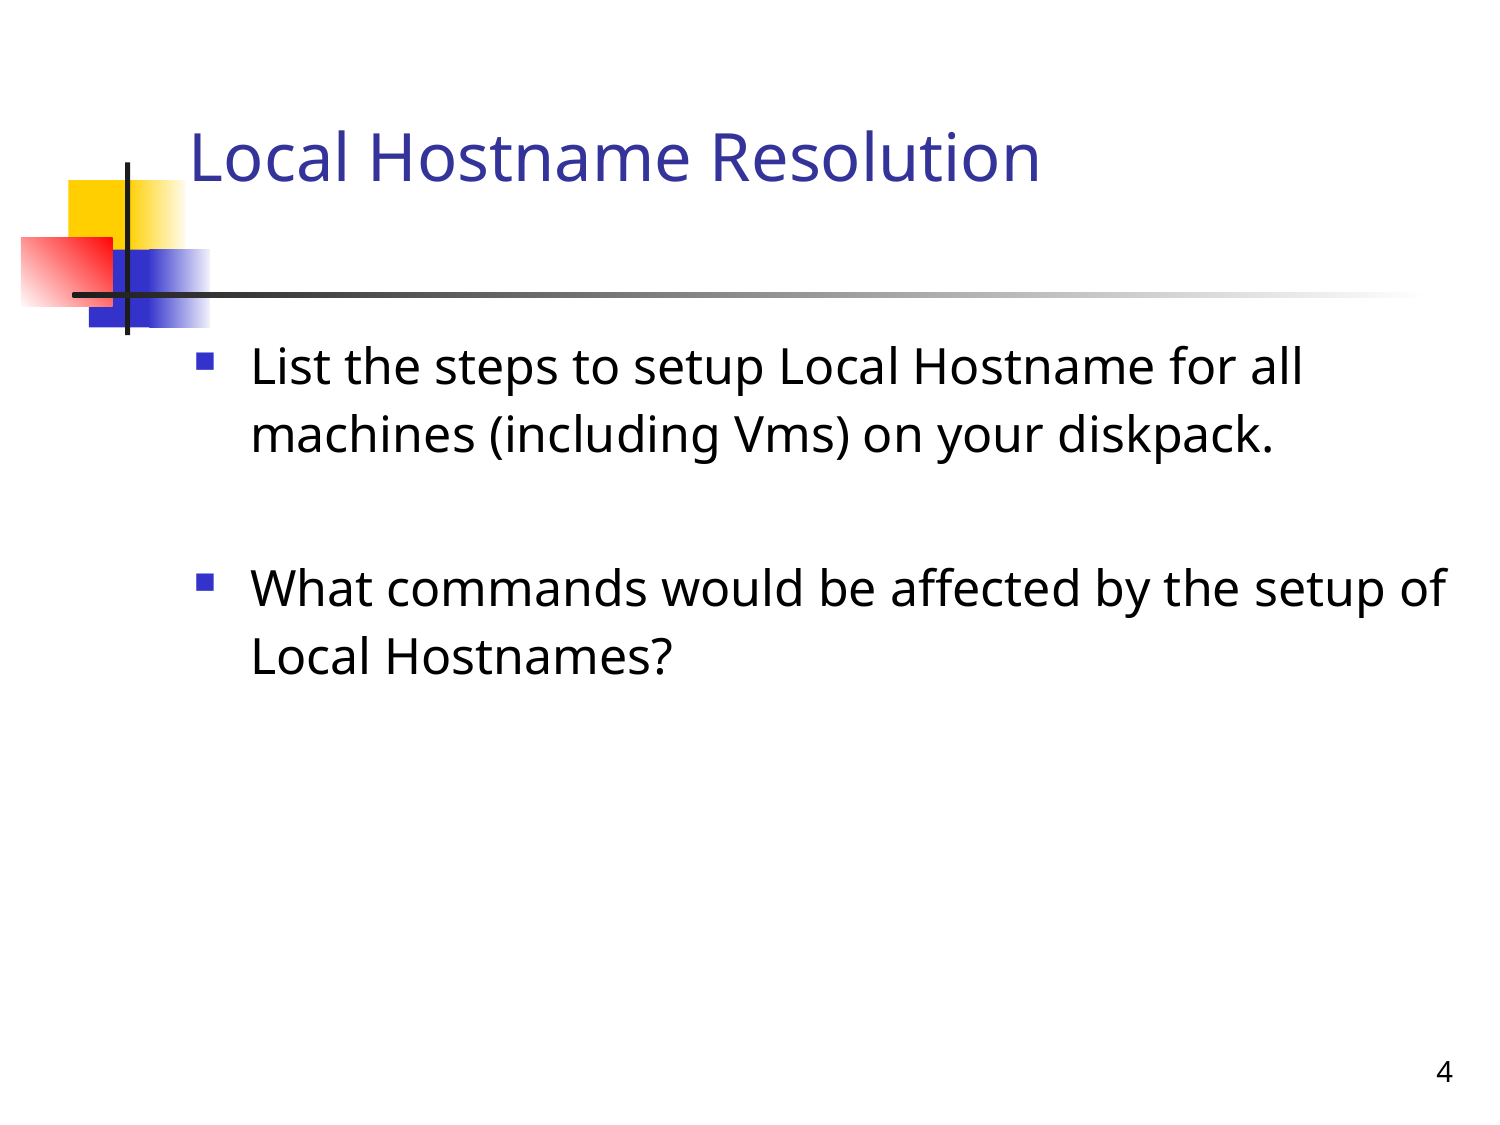

# Local Hostname Resolution
List the steps to setup Local Hostname for all machines (including Vms) on your diskpack.
What commands would be affected by the setup of Local Hostnames?
4